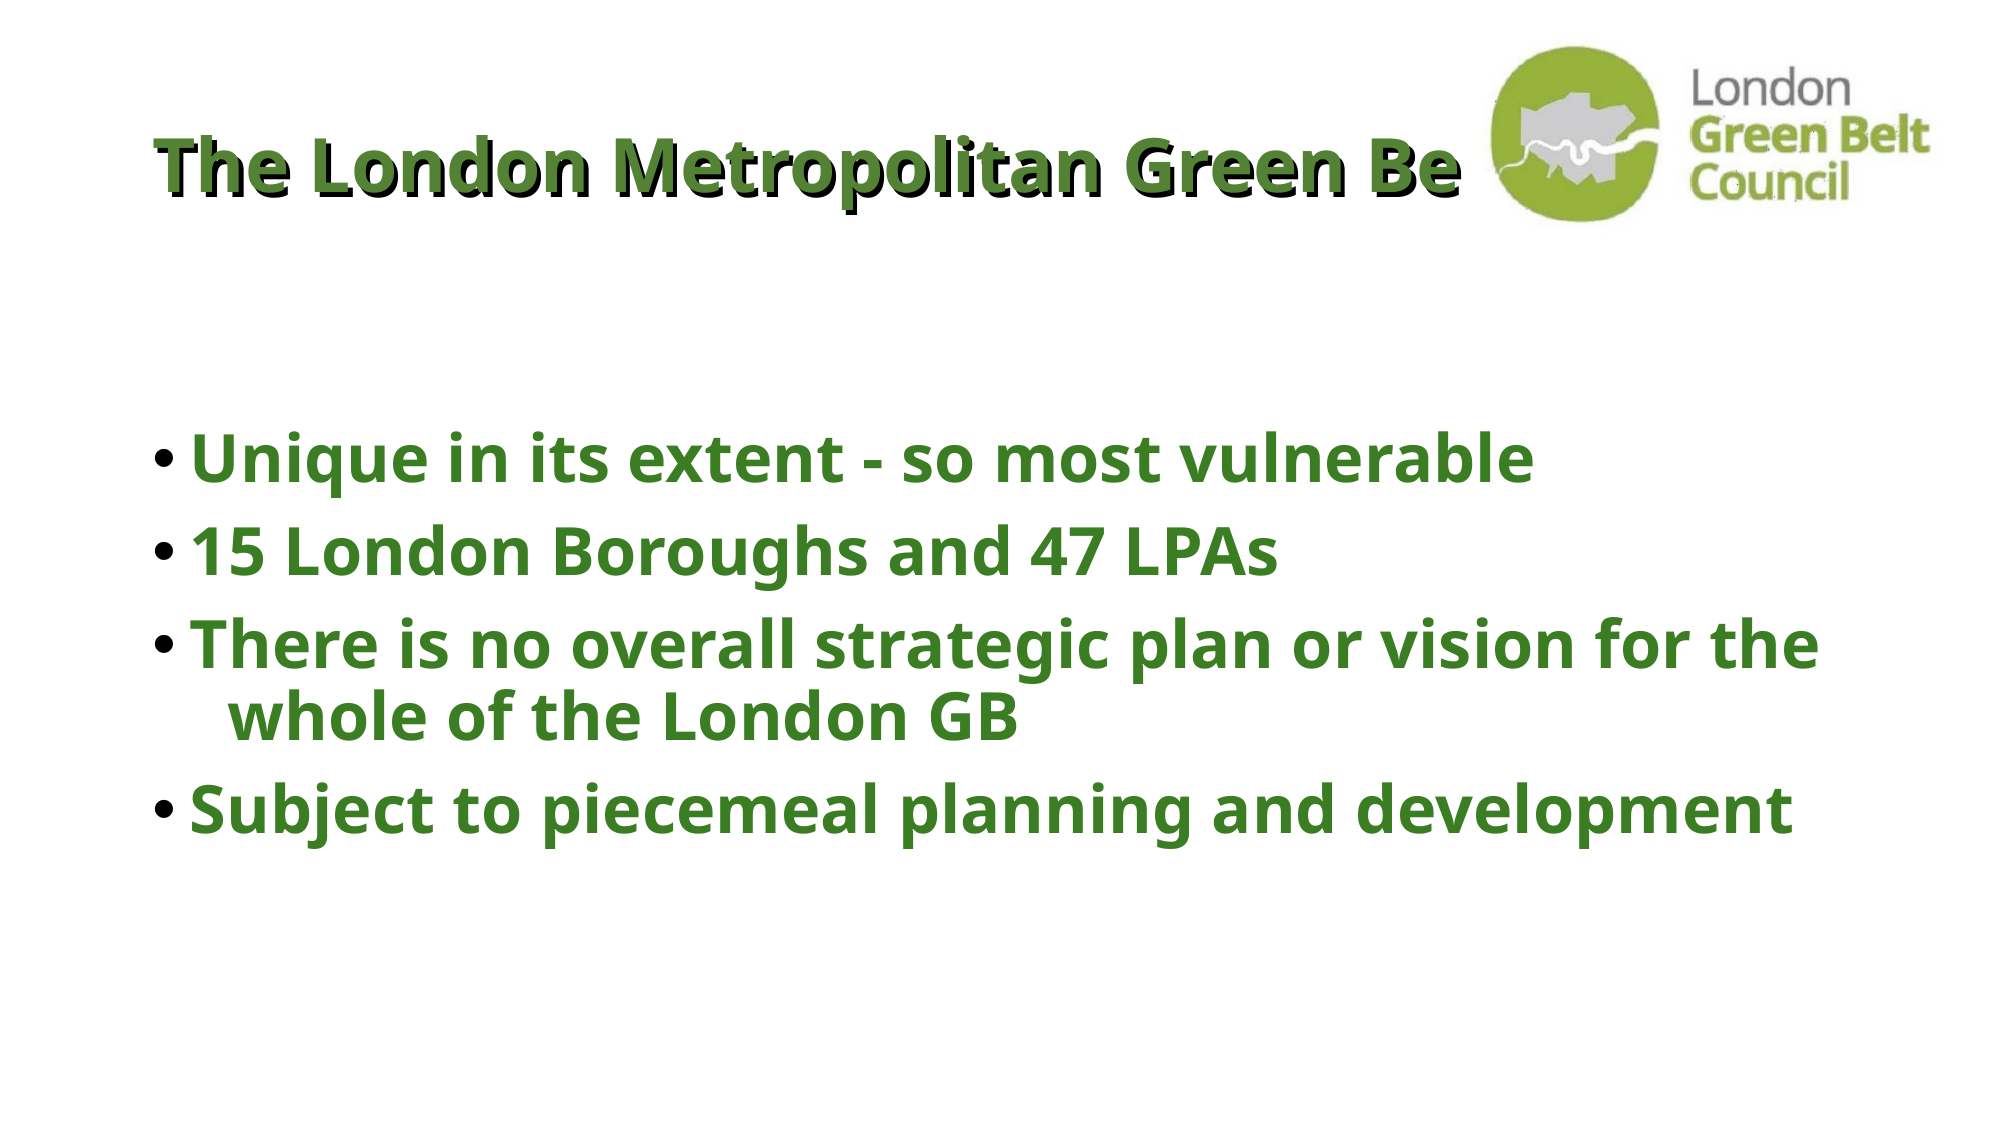

# The London Metropolitan Green Belt
Unique in its extent - so most vulnerable
15 London Boroughs and 47 LPAs
There is no overall strategic plan or vision for the whole of the London GB
Subject to piecemeal planning and development